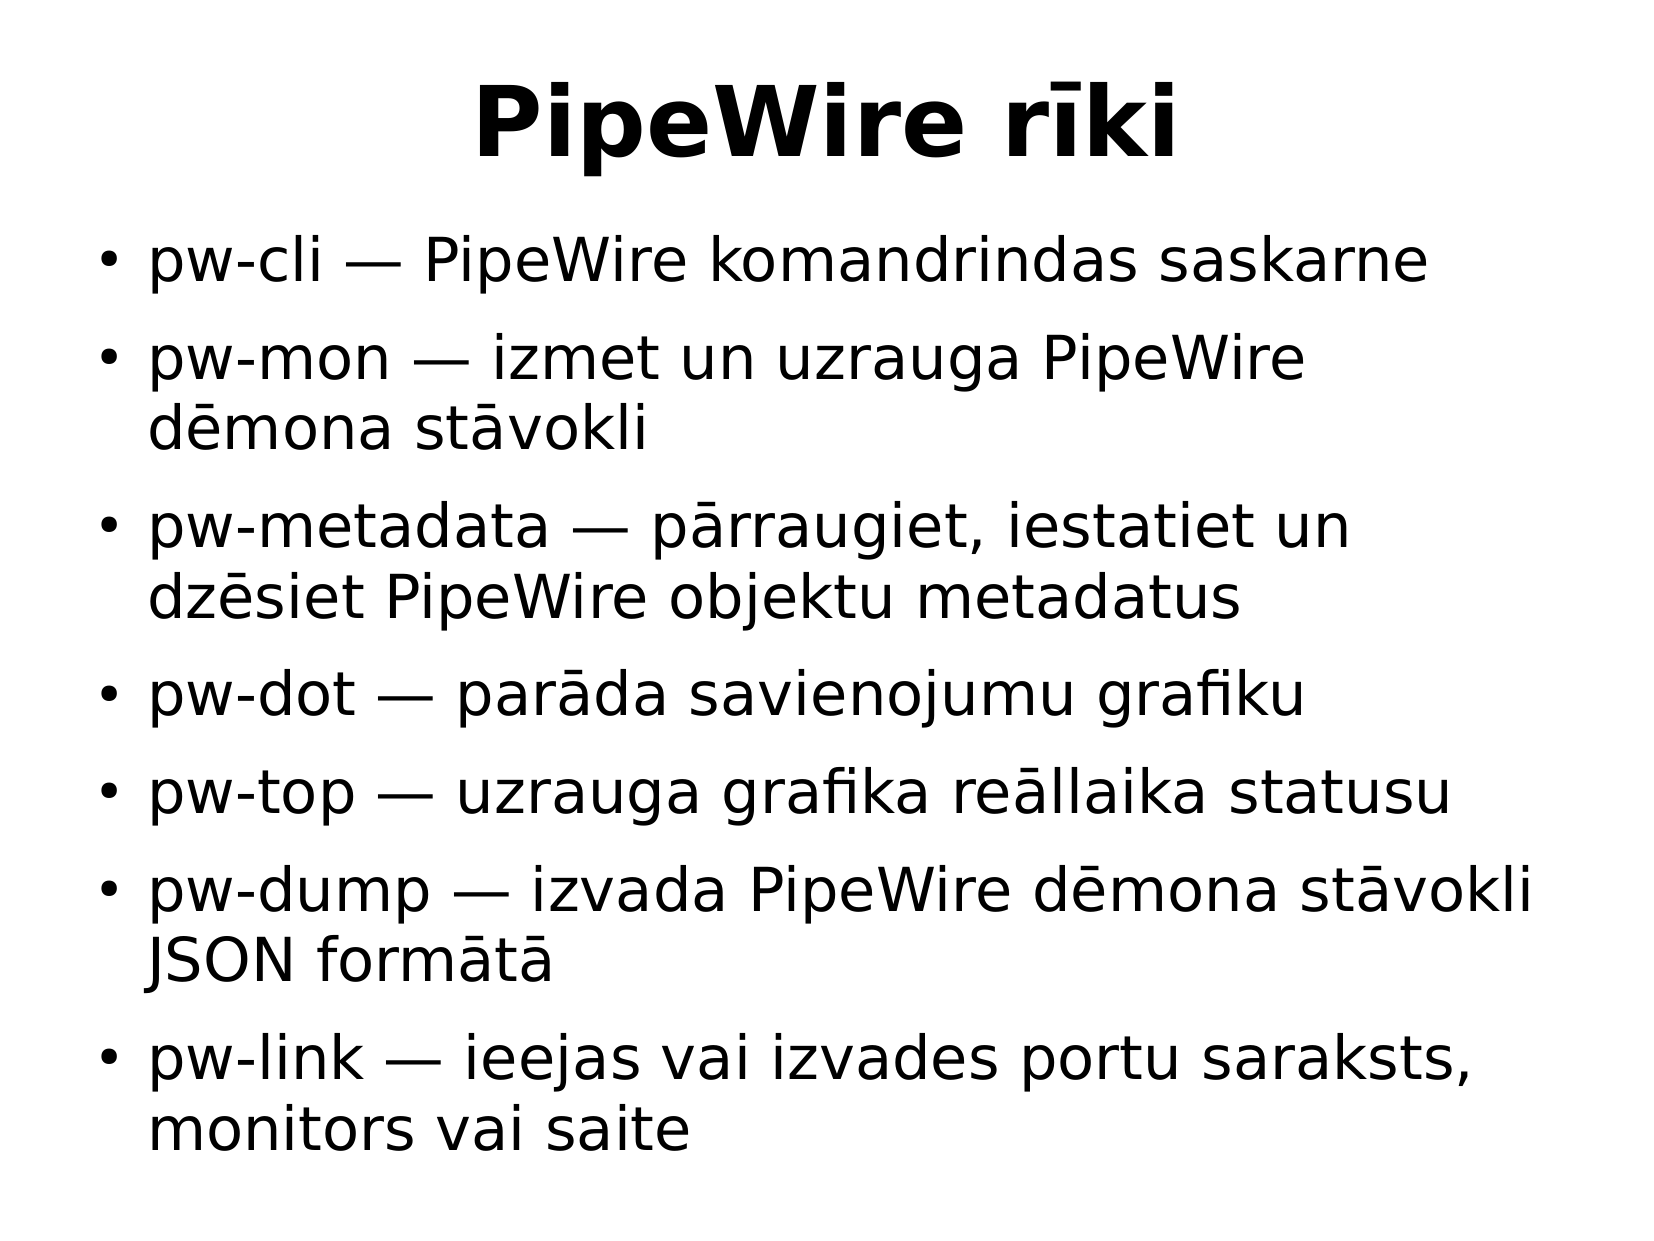

# PipeWire rīki
pw-cli — PipeWire komandrindas saskarne
pw-mon — izmet un uzrauga PipeWire dēmona stāvokli
pw-metadata — pārraugiet, iestatiet un dzēsiet PipeWire objektu metadatus
pw-dot — parāda savienojumu grafiku
pw-top — uzrauga grafika reāllaika statusu
pw-dump — izvada PipeWire dēmona stāvokli JSON formātā
pw-link — ieejas vai izvades portu saraksts, monitors vai saite